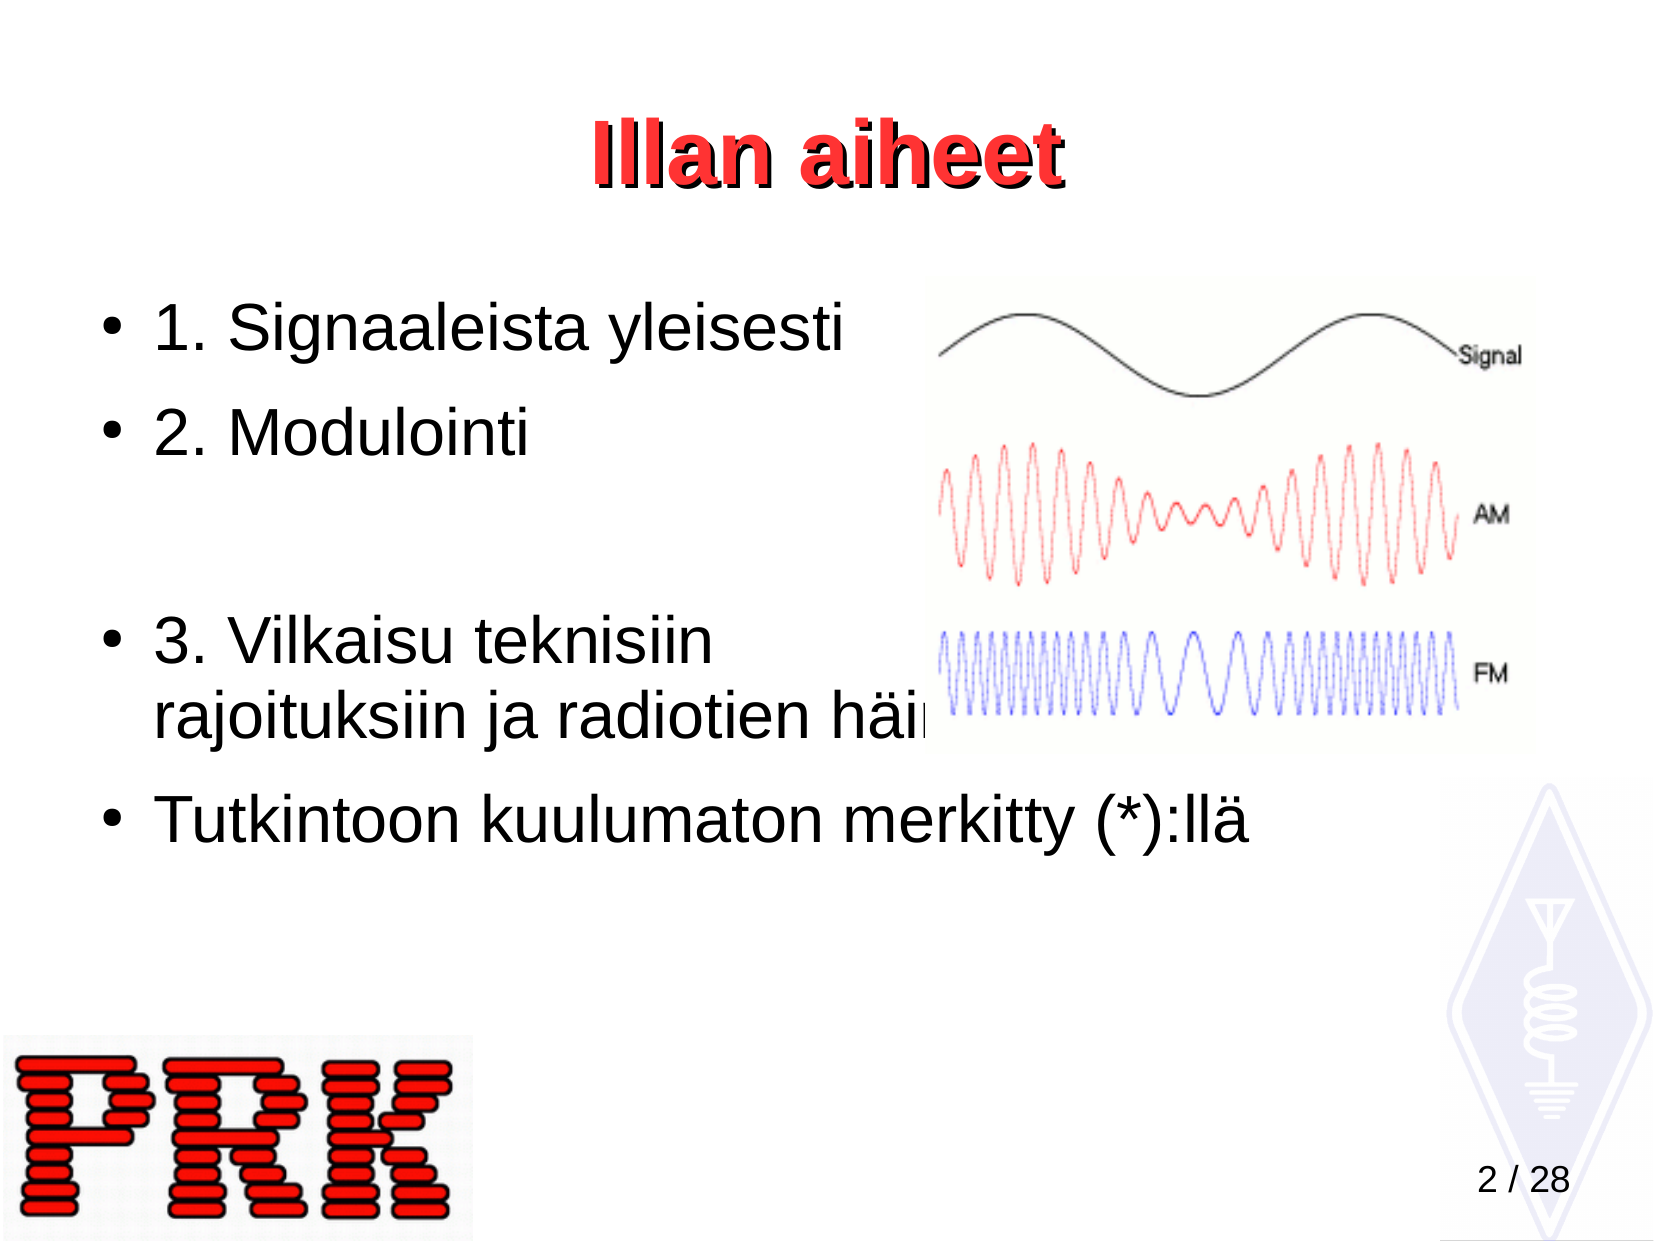

# Illan aiheet
1. Signaaleista yleisesti
2. Modulointi
3. Vilkaisu teknisiin
rajoituksiin ja radiotien häiriöihin
Tutkintoon kuulumaton merkitty (*):llä
2